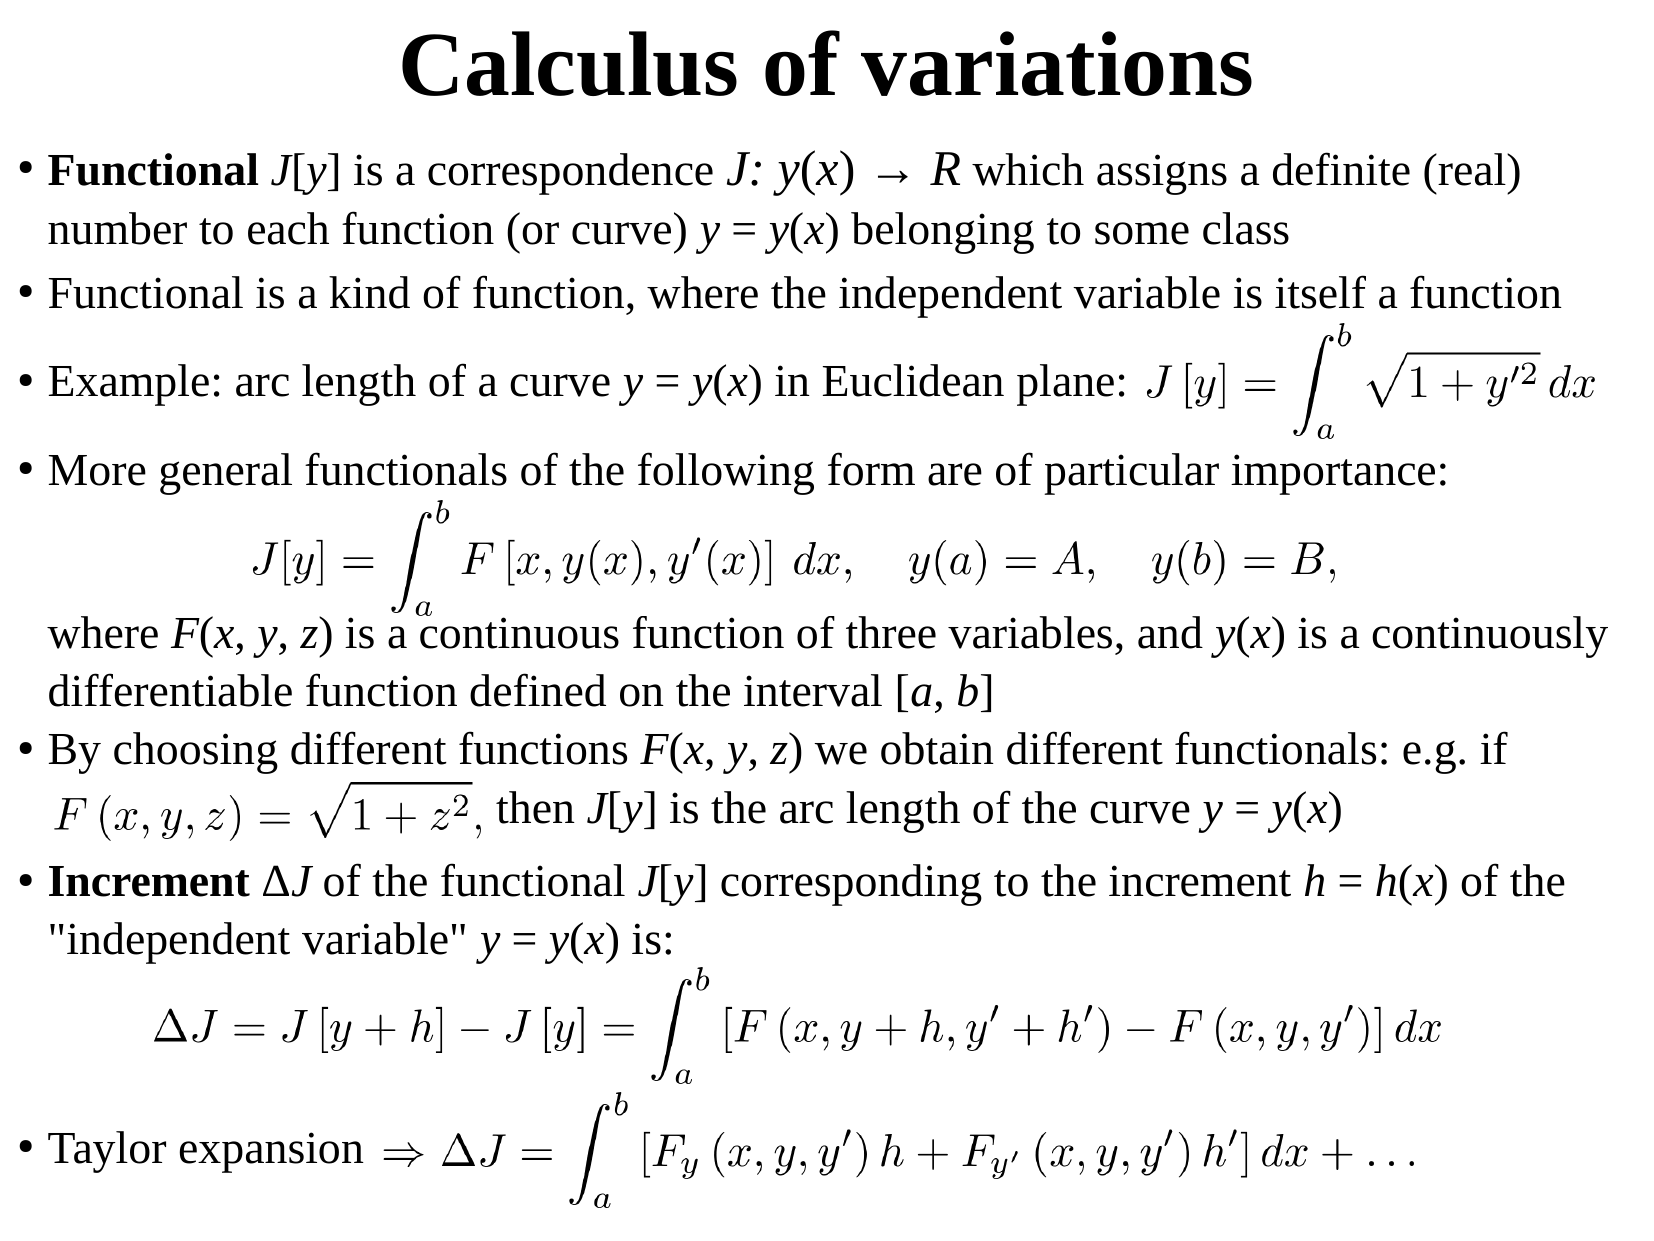

Calculus of variations
# Functional J[y] is a correspondence J: y(x) → R which assigns a definite (real) number to each function (or curve) y = y(x) belonging to some class
Functional is a kind of function, where the independent variable is itself a function
Example: arc length of a curve y = y(x) in Euclidean plane:
More general functionals of the following form are of particular importance:
where F(x, y, z) is a continuous function of three variables, and y(x) is a continuously differentiable function defined on the interval [a, b]
By choosing different functions F(x, y, z) we obtain different functionals: e.g. if
 then J[y] is the arc length of the curve y = y(x)
Increment ΔJ of the functional J[y] corresponding to the increment h = h(x) of the "independent variable" y = y(x) is:
Taylor expansion